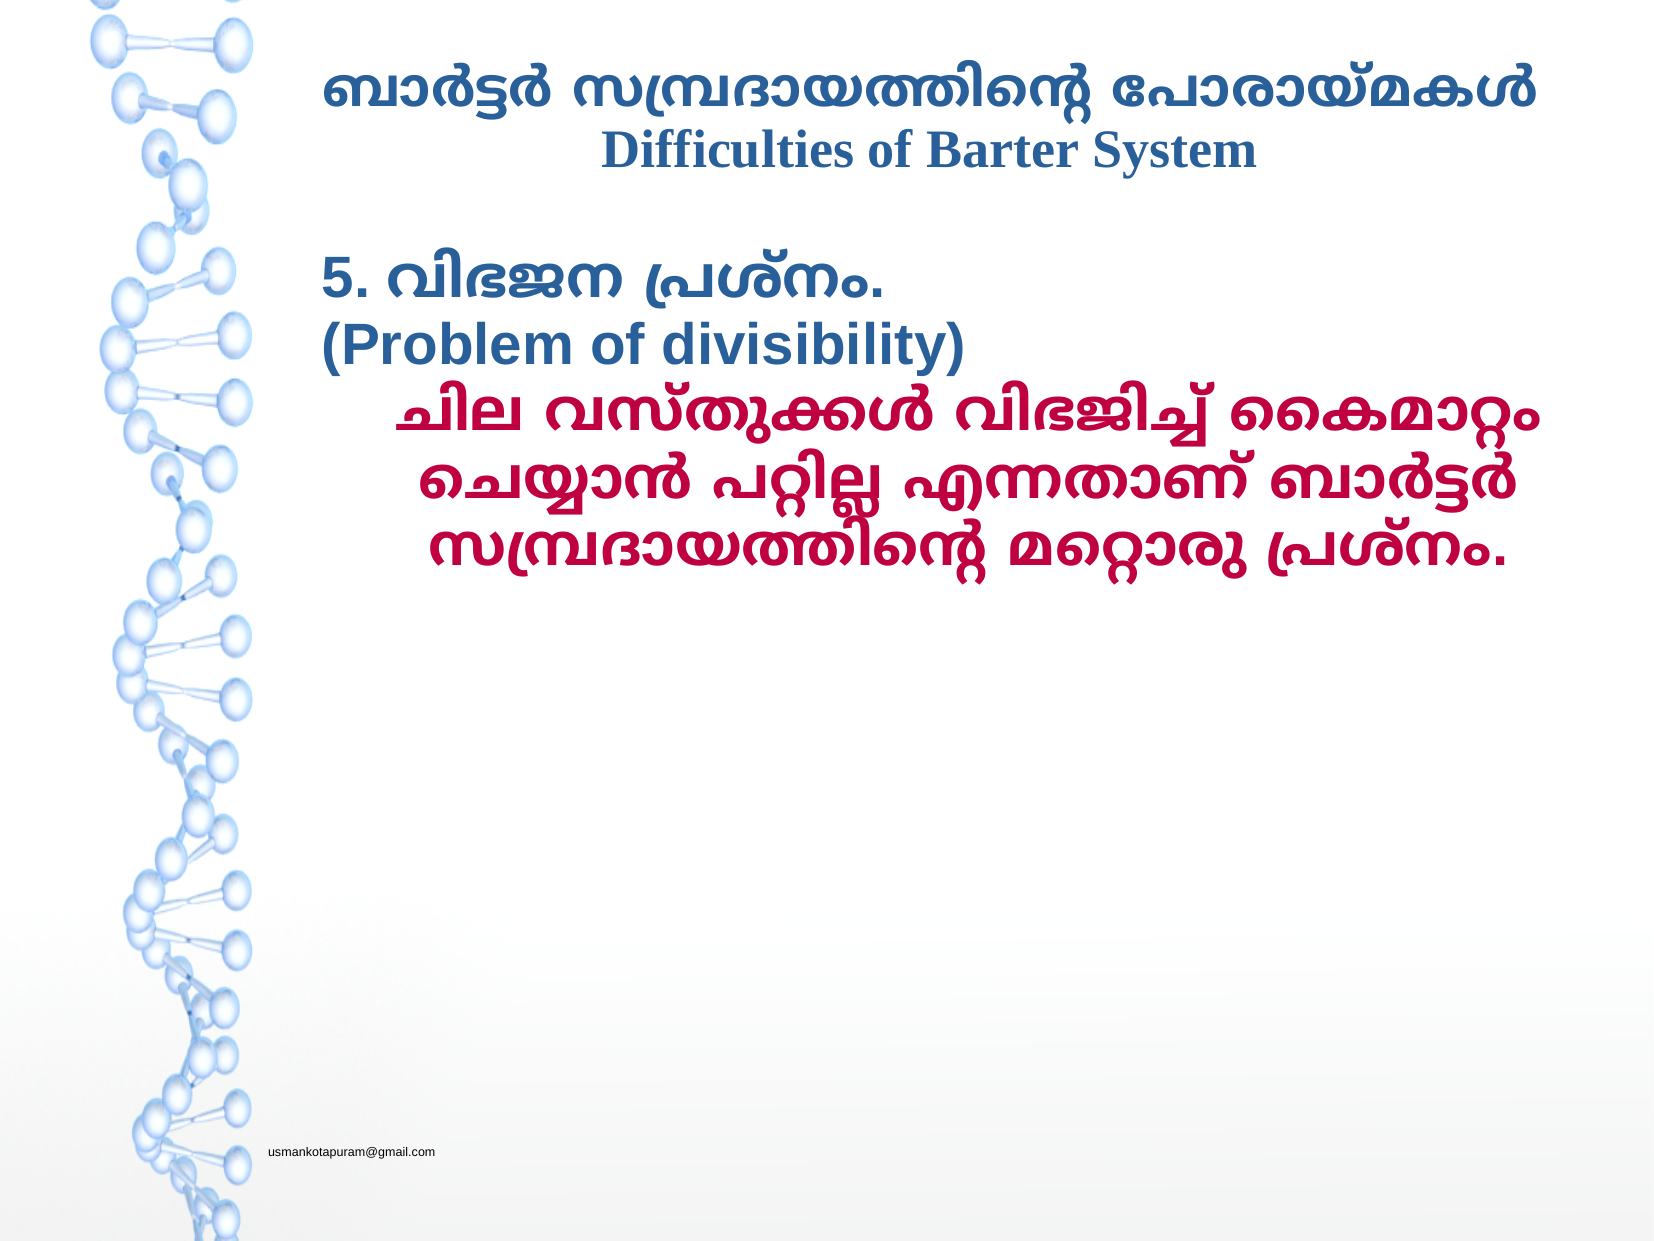

# ബാർട്ടർ സമ്പ്രദായത്തിന്റെ പോരായ്മകൾ Difficulties of Barter System
5. വിഭജന പ്രശ്നം.
(Problem of divisibility)
ചില വസ്തുക്കൾ വിഭജിച്ച് കൈമാറ്റം ചെയ്യാൻ പറ്റില്ല എന്നതാണ് ബാർട്ടർ സമ്പ്രദായത്തിന്റെ മറ്റൊരു പ്രശ്നം.